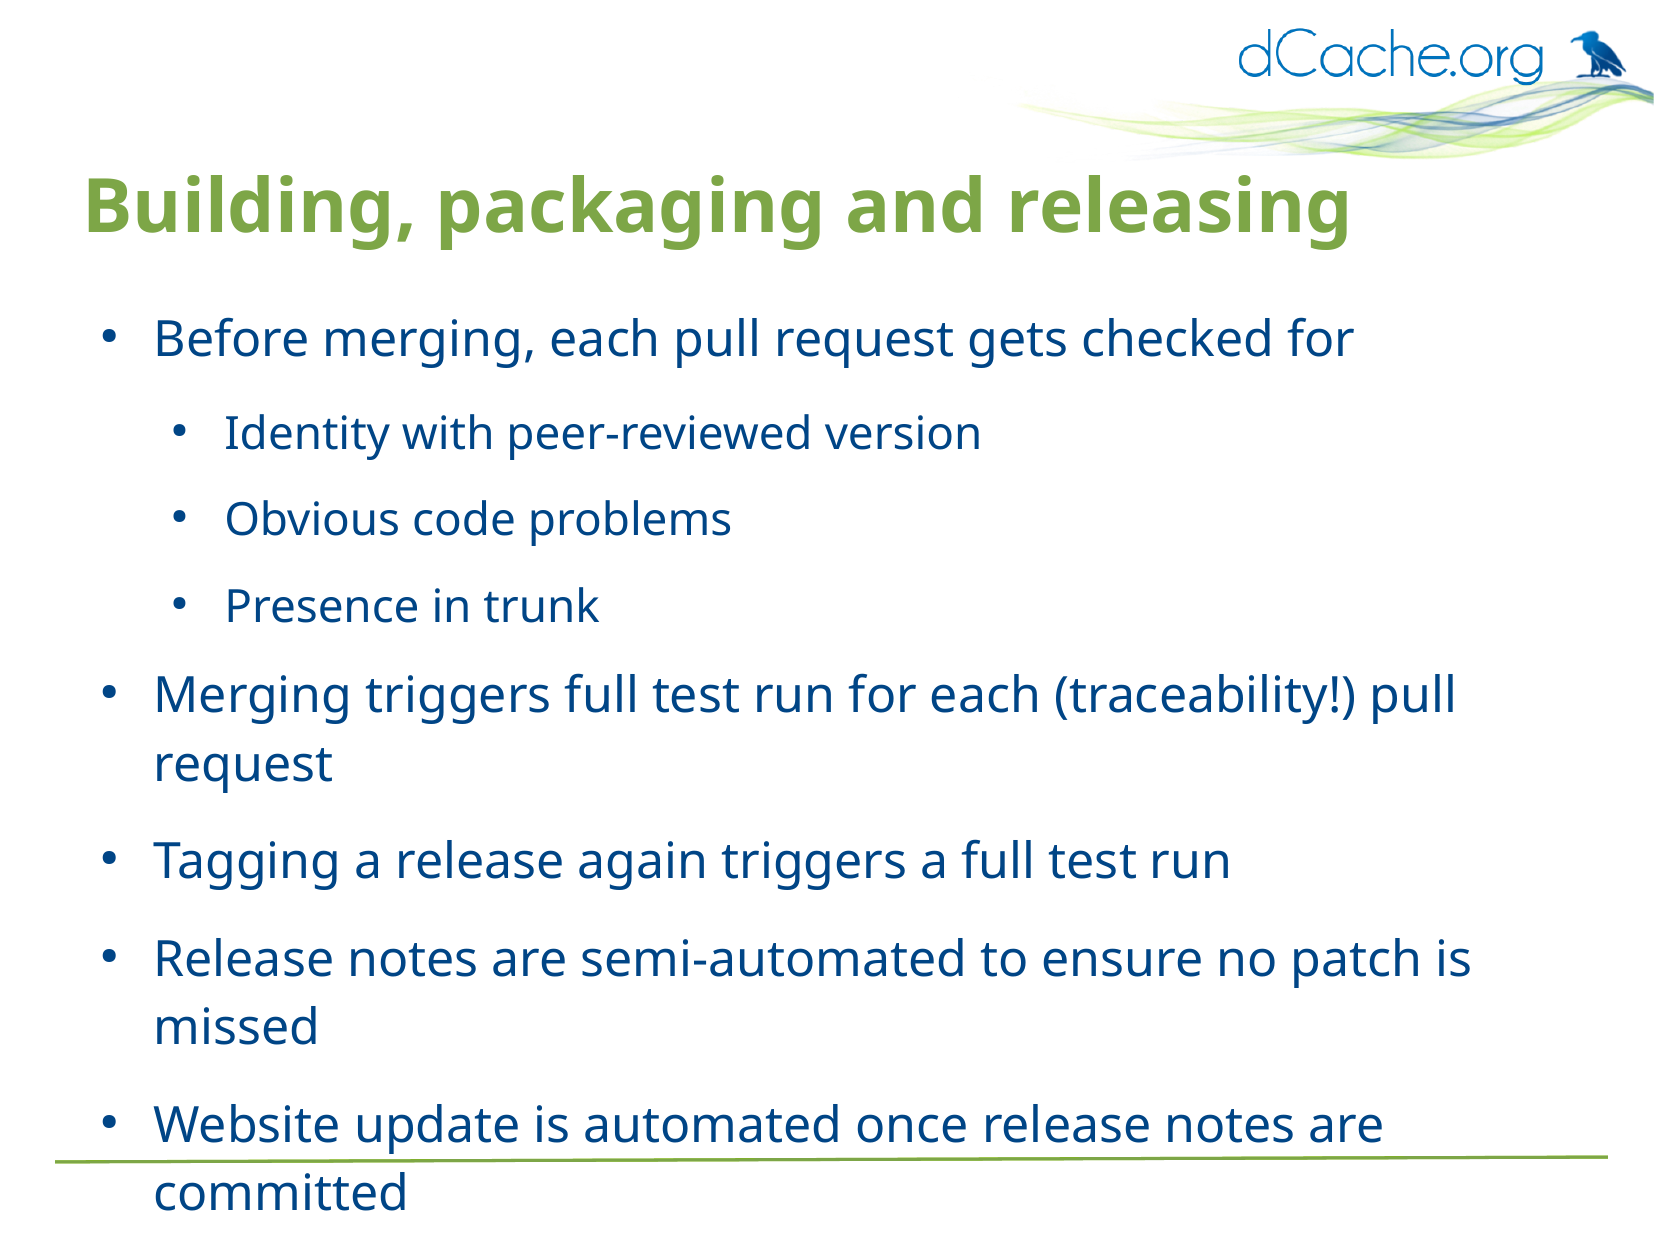

# Building, packaging and releasing
Before merging, each pull request gets checked for
Identity with peer-reviewed version
Obvious code problems
Presence in trunk
Merging triggers full test run for each (traceability!) pull request
Tagging a release again triggers a full test run
Release notes are semi-automated to ensure no patch is missed
Website update is automated once release notes are committed